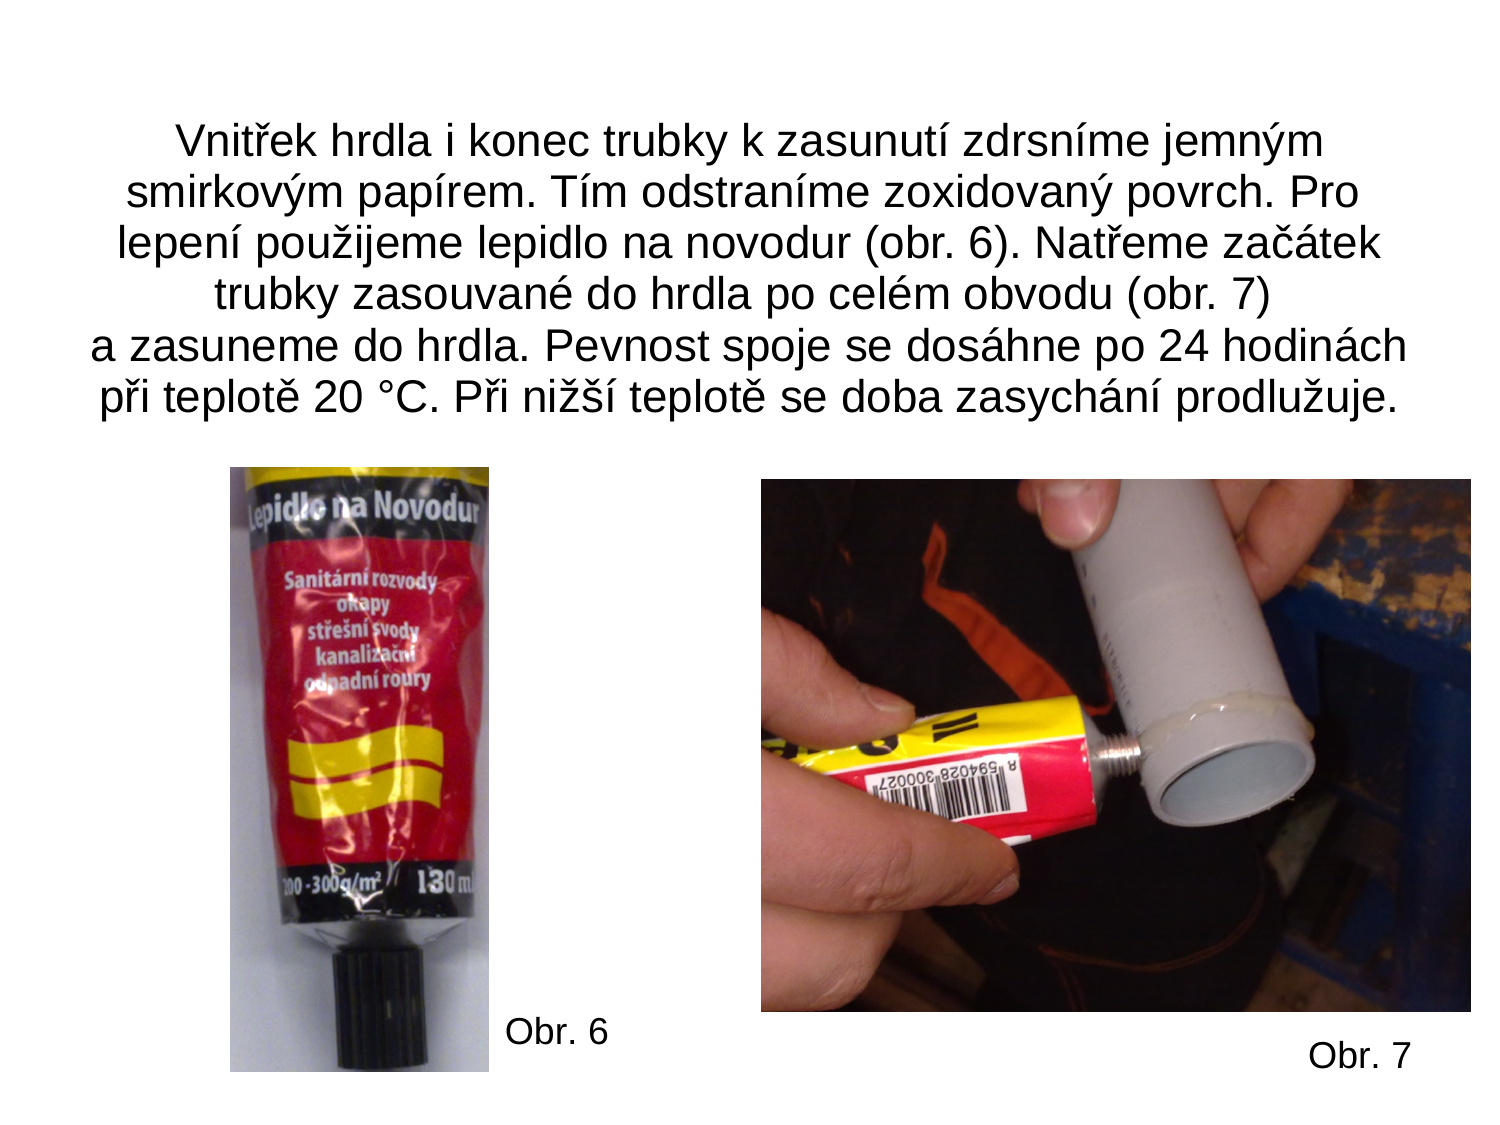

# Vnitřek hrdla i konec trubky k zasunutí zdrsníme jemným smirkovým papírem. Tím odstraníme zoxidovaný povrch. Pro lepení použijeme lepidlo na novodur (obr. 6). Natřeme začátek trubky zasouvané do hrdla po celém obvodu (obr. 7) a zasuneme do hrdla. Pevnost spoje se dosáhne po 24 hodinách při teplotě 20 °C. Při nižší teplotě se doba zasychání prodlužuje.
Obr. 6
Obr. 7